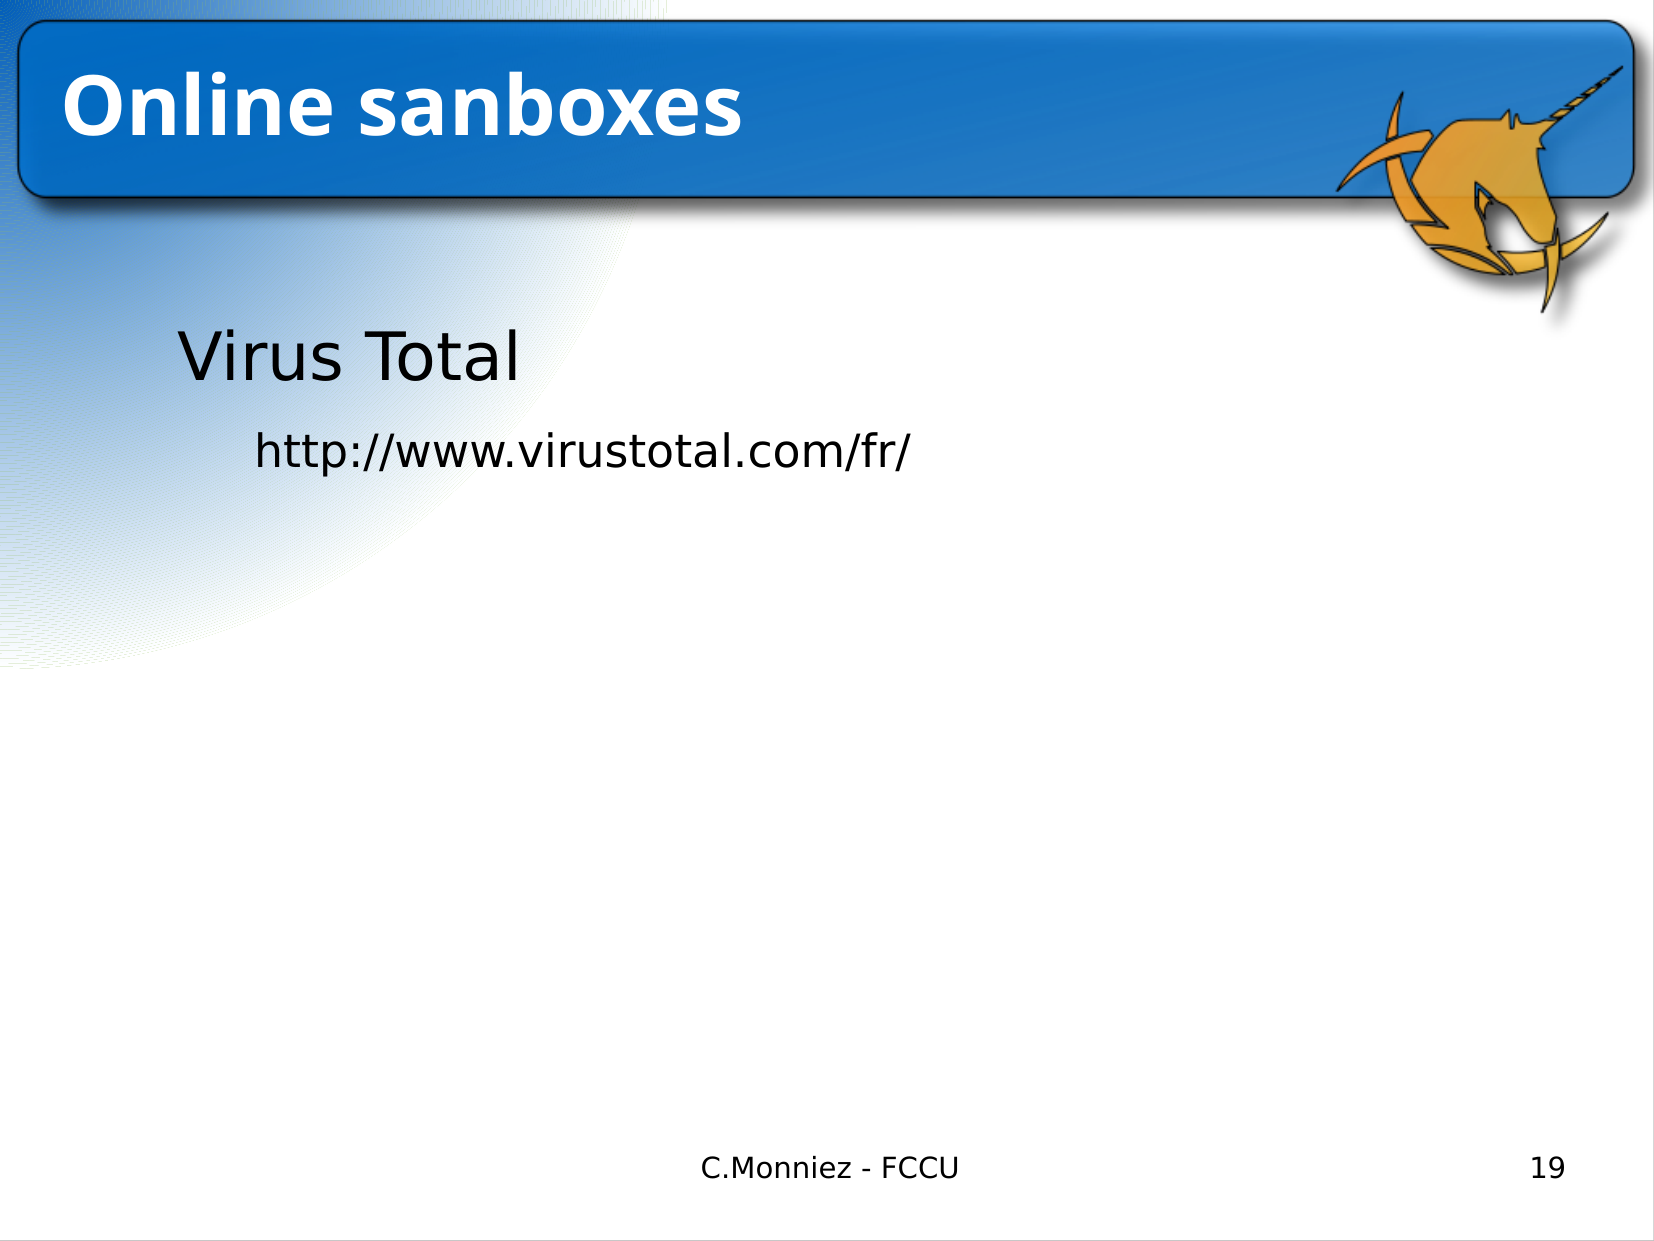

# Online sanboxes
Virus Total
http://www.virustotal.com/fr/
C.Monniez - FCCU
19